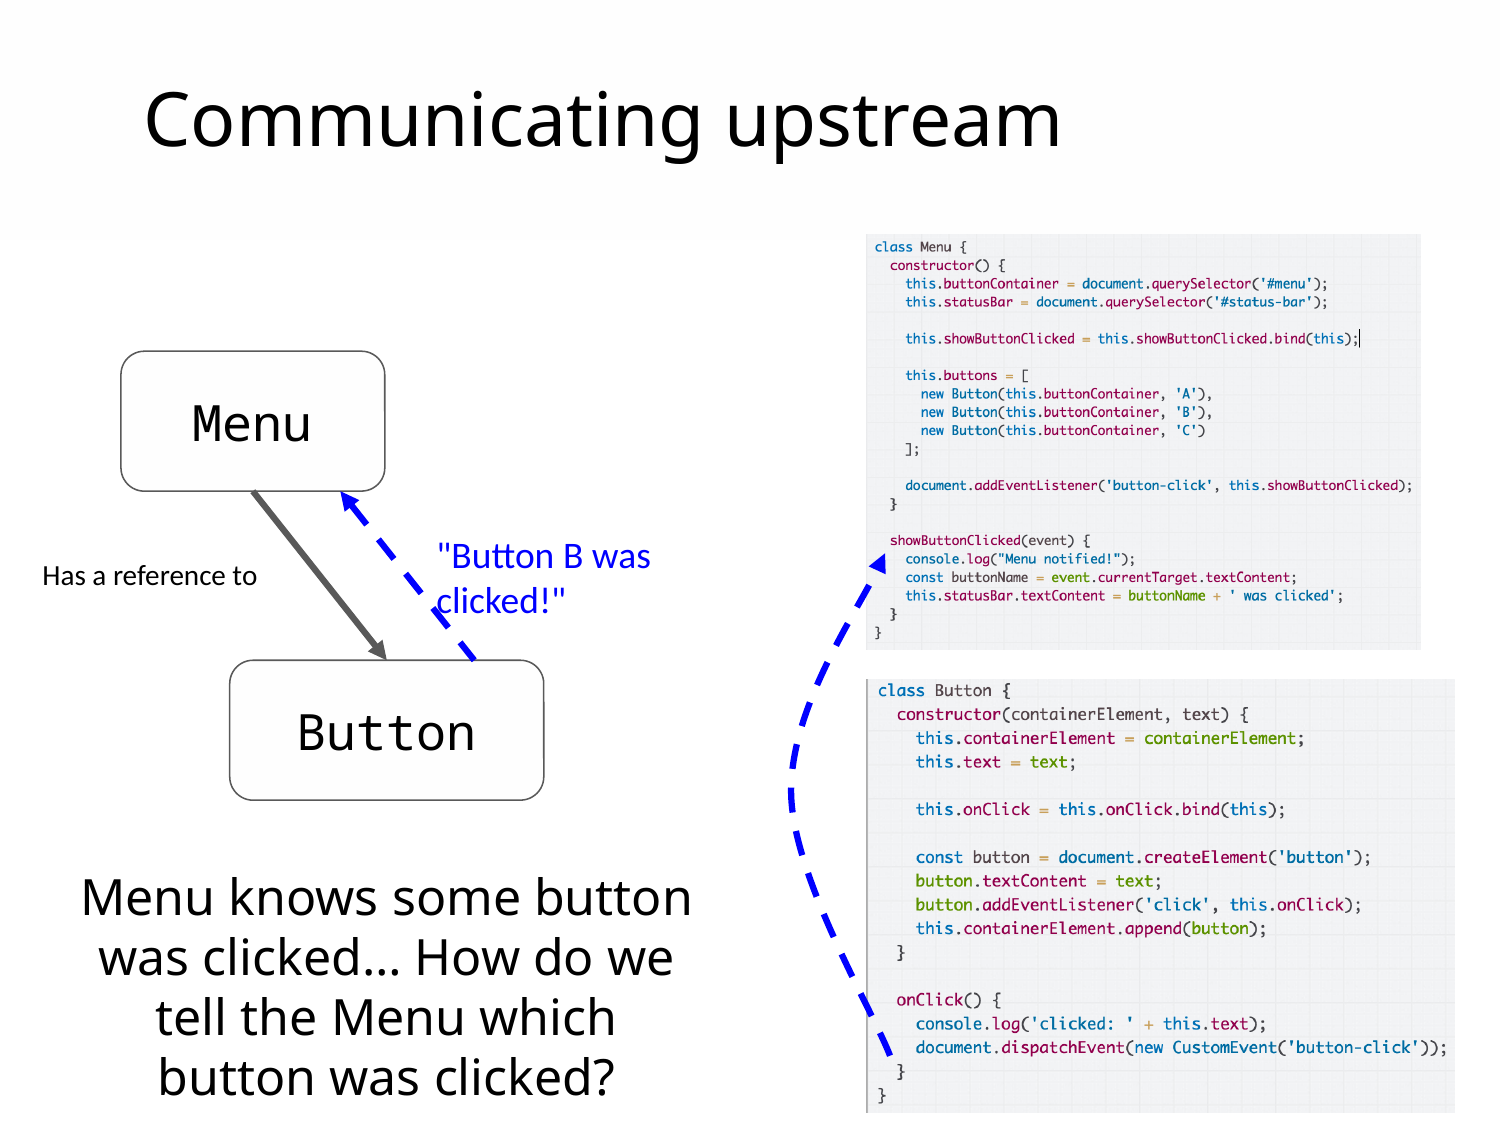

# Communicating upstream
Menu
"Button B was clicked!"
Has a reference to
Button
Menu knows some button was clicked… How do we tell the Menu which button was clicked?